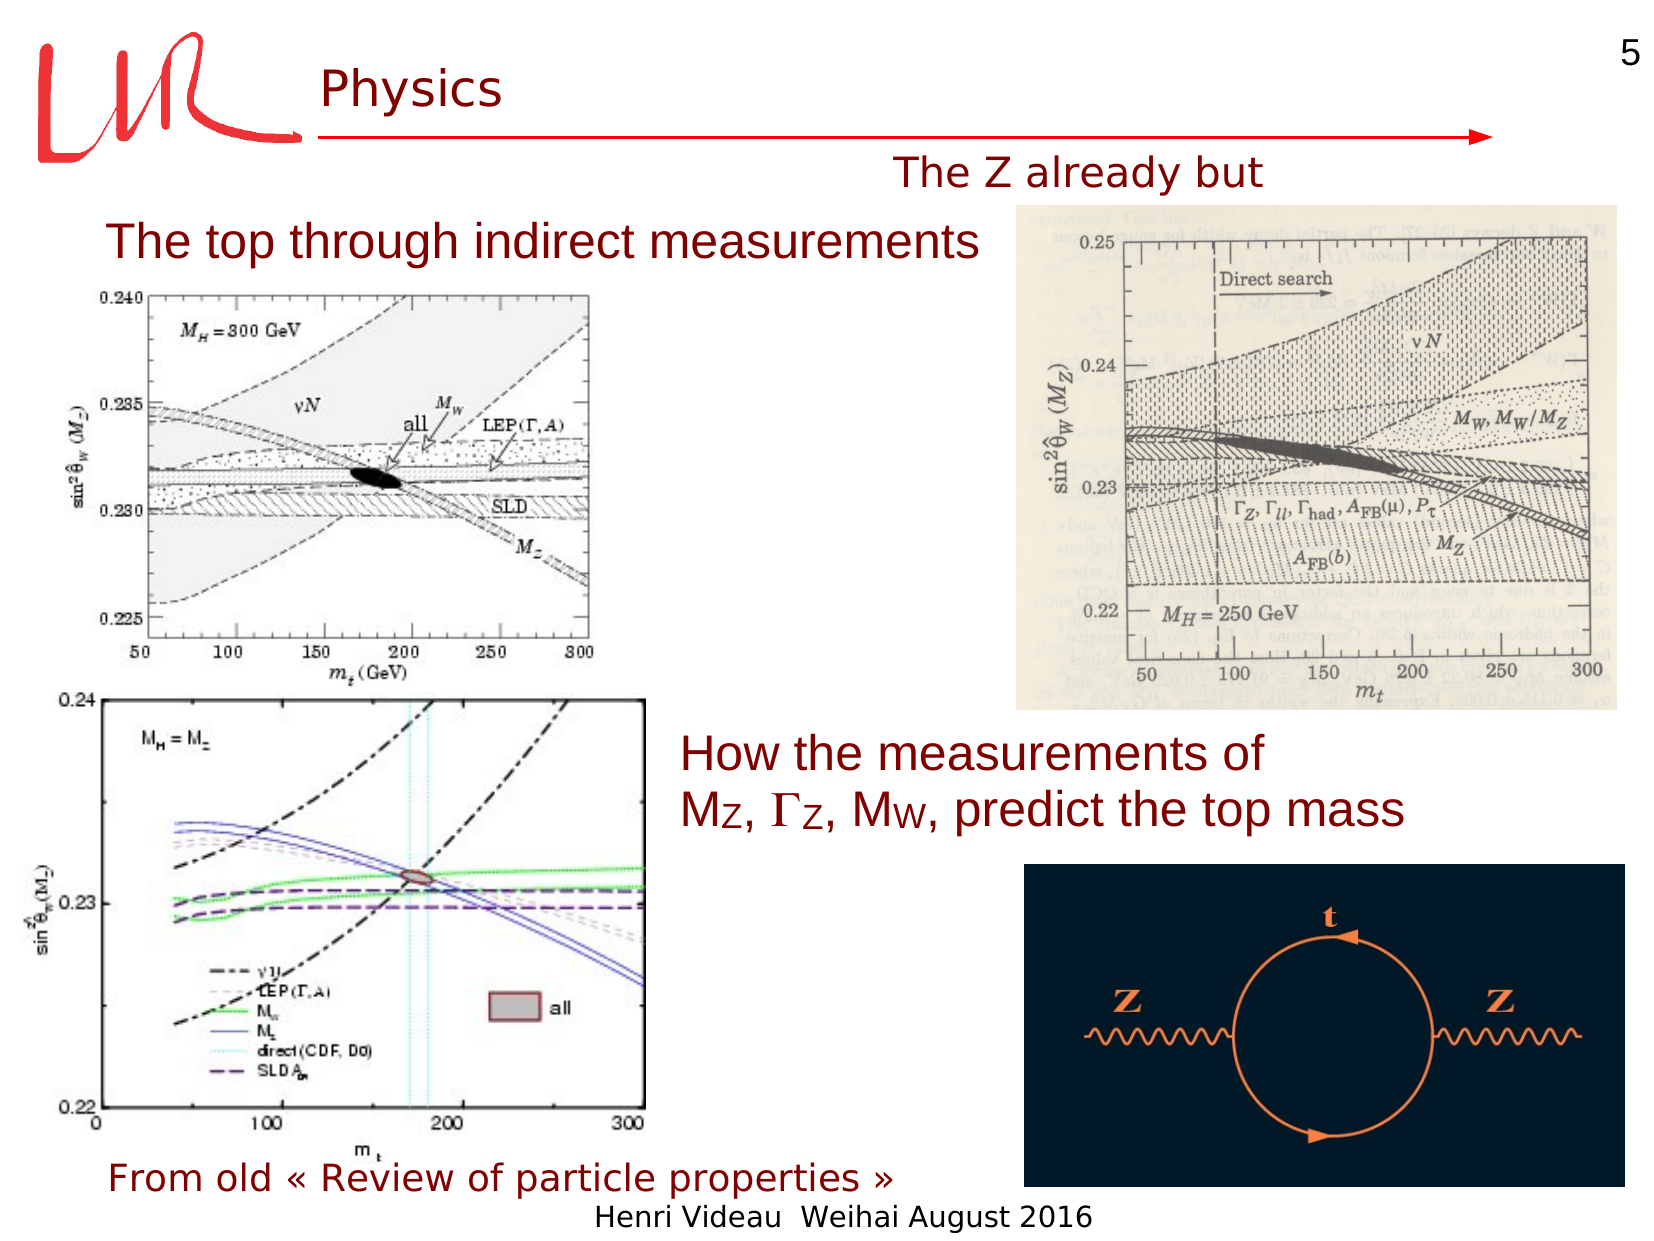

The Z already but
The top through indirect measurements
How the measurements of
MZ, Z, MW, predict the top mass
From old « Review of particle properties »